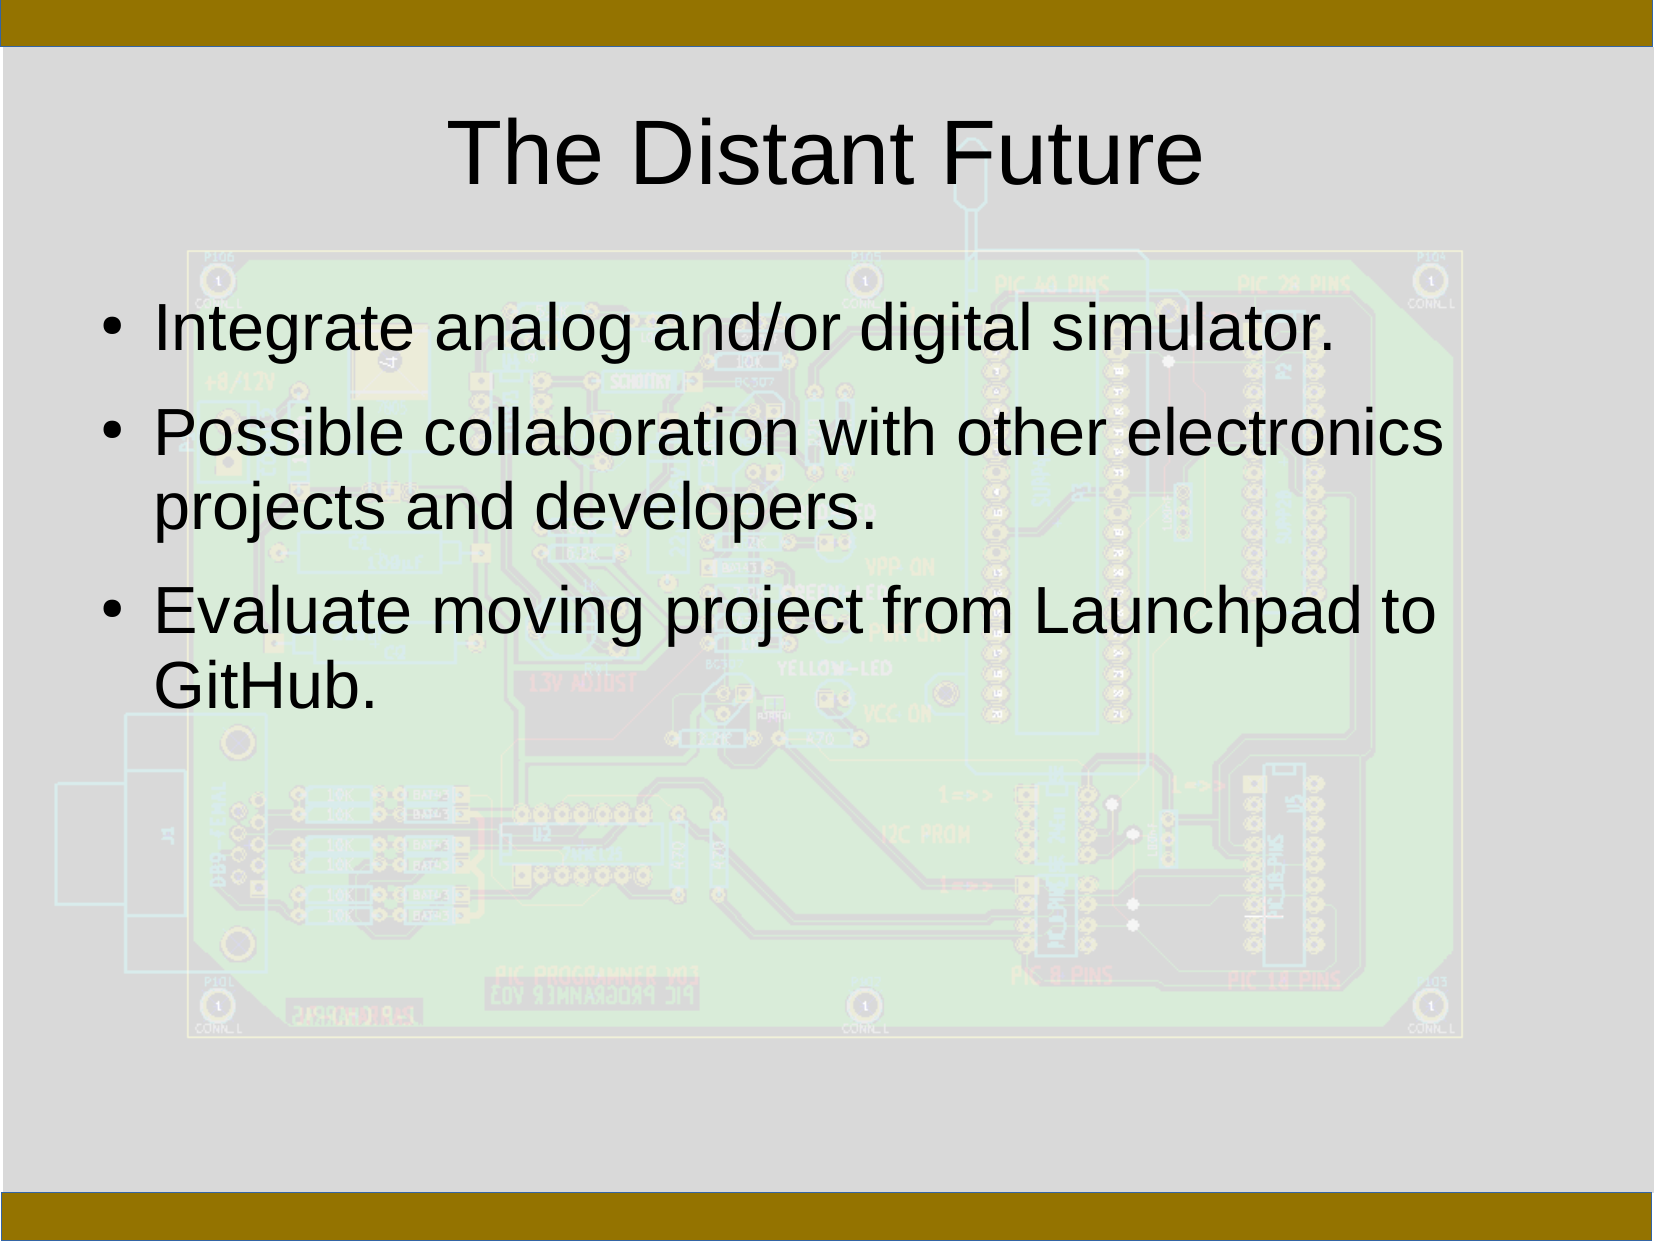

# The Distant Future
Integrate analog and/or digital simulator.
Possible collaboration with other electronics projects and developers.
Evaluate moving project from Launchpad to GitHub.